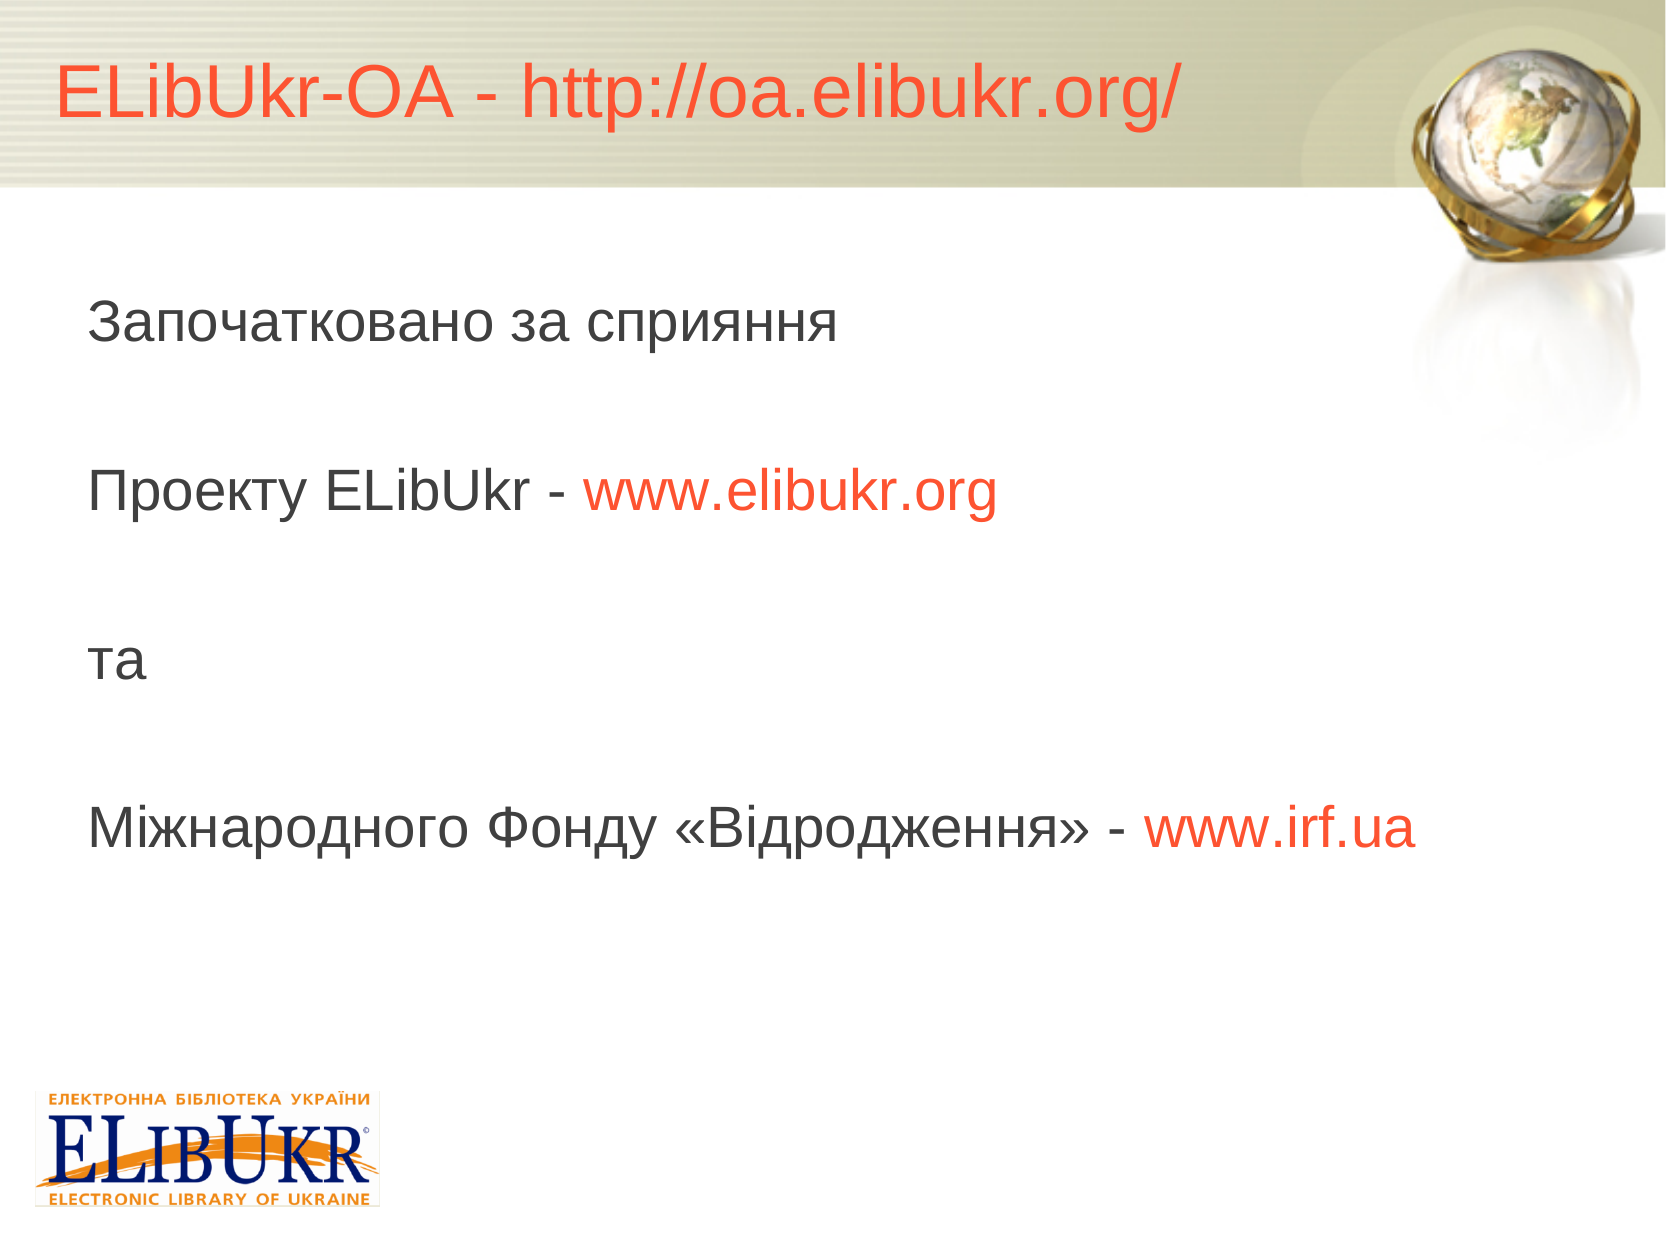

# ELibUkr-OA - http://oa.elibukr.org/
Започатковано за сприяння
Проекту ELibUkr - www.elibukr.org
та
Міжнародного Фонду «Відродження» - www.irf.ua